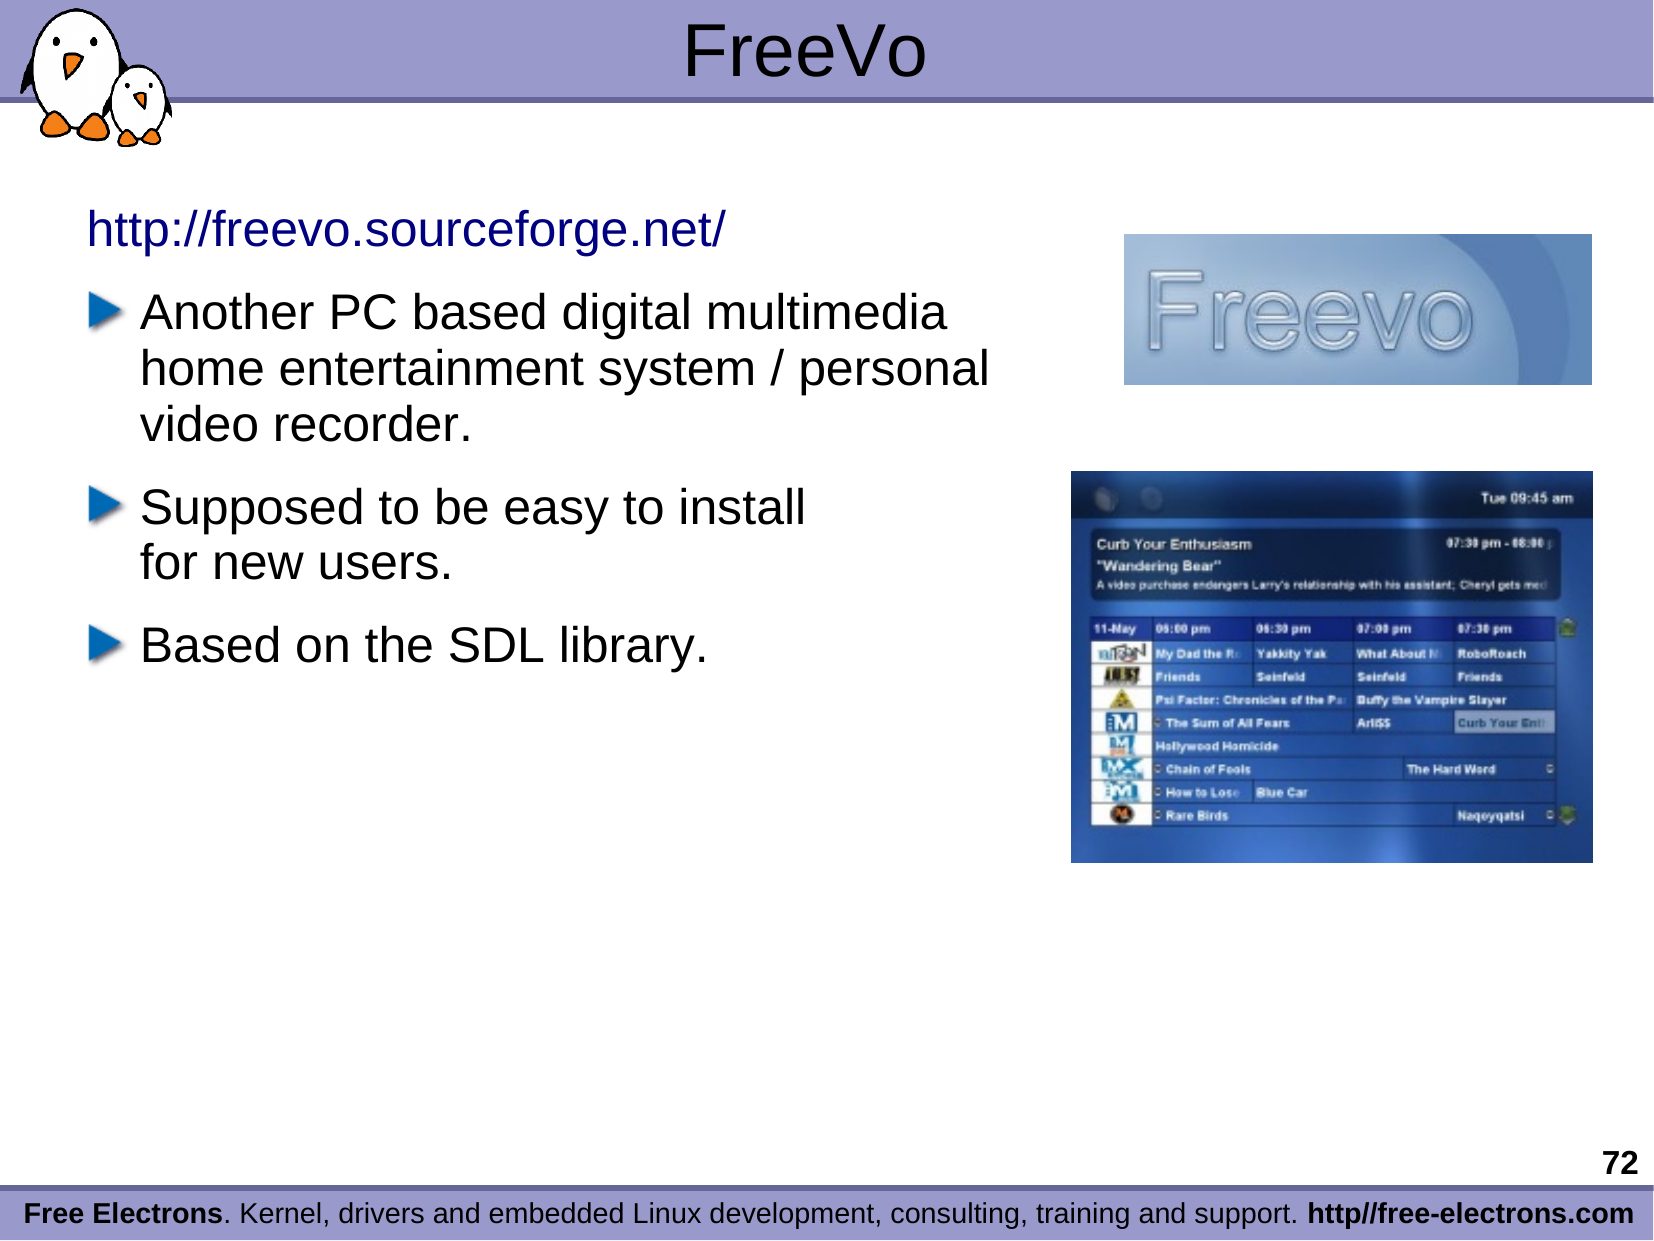

# FreeVo
http://freevo.sourceforge.net/
Another PC based digital multimedia
home entertainment system / personal
video recorder.
Supposed to be easy to install
for new users.
Based on the SDL library.